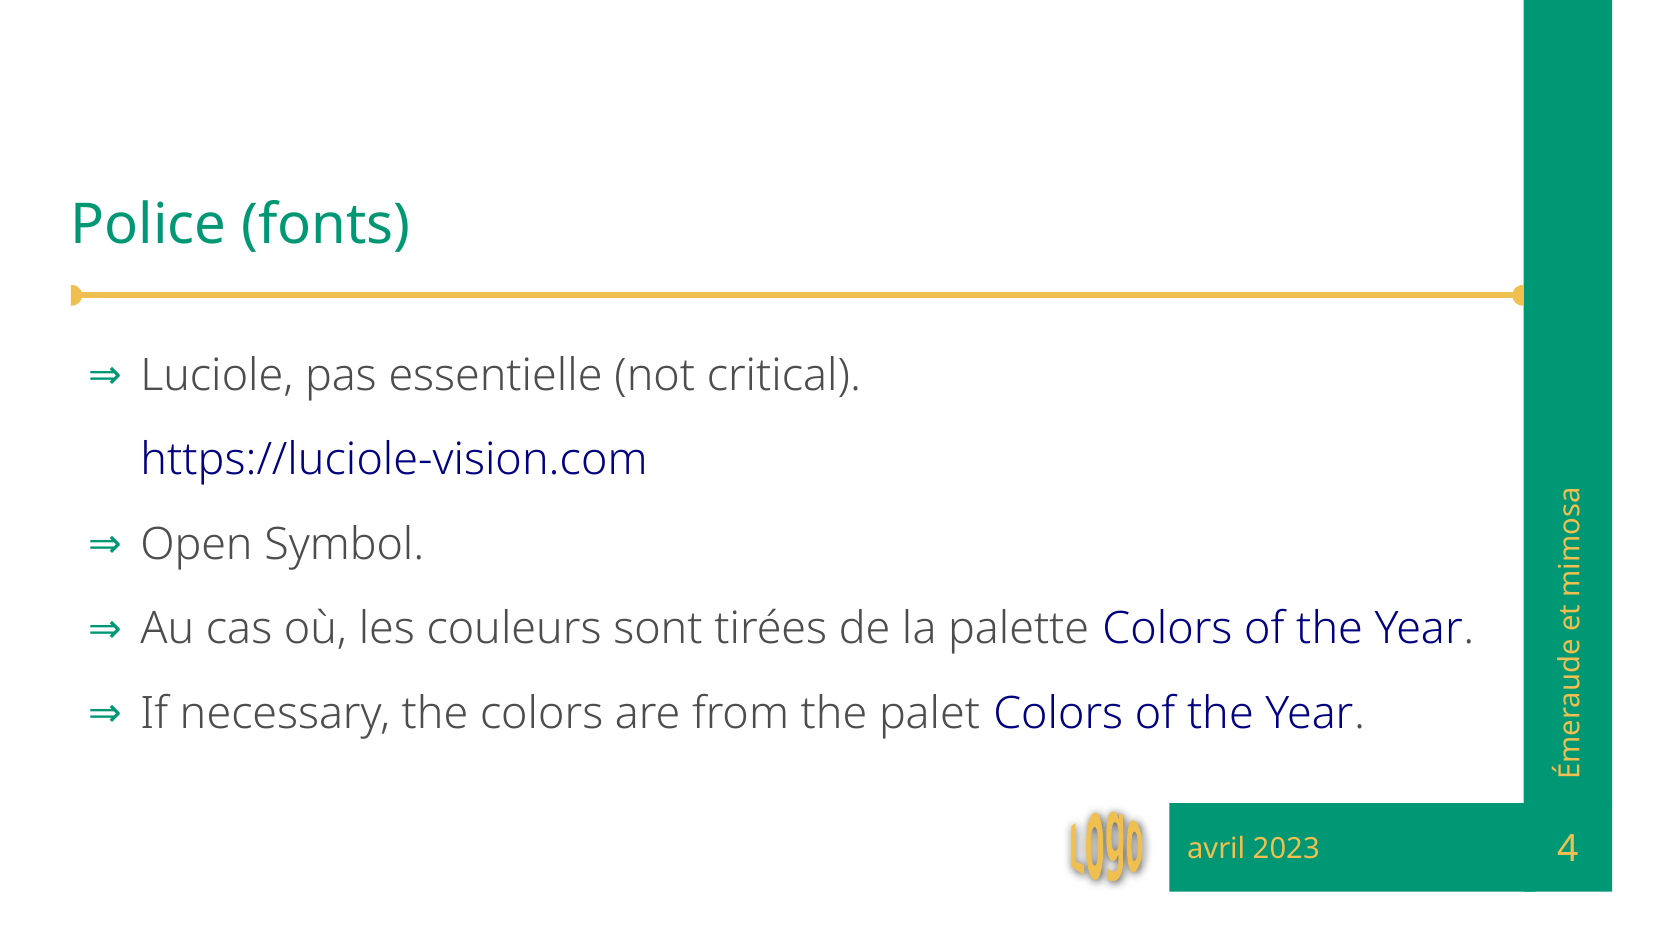

# Police (fonts)
Luciole, pas essentielle (not critical).
https://luciole-vision.com
Open Symbol.
Au cas où, les couleurs sont tirées de la palette Colors of the Year.
If necessary, the colors are from the palet Colors of the Year.
Émeraude et mimosa
avril 2023
4